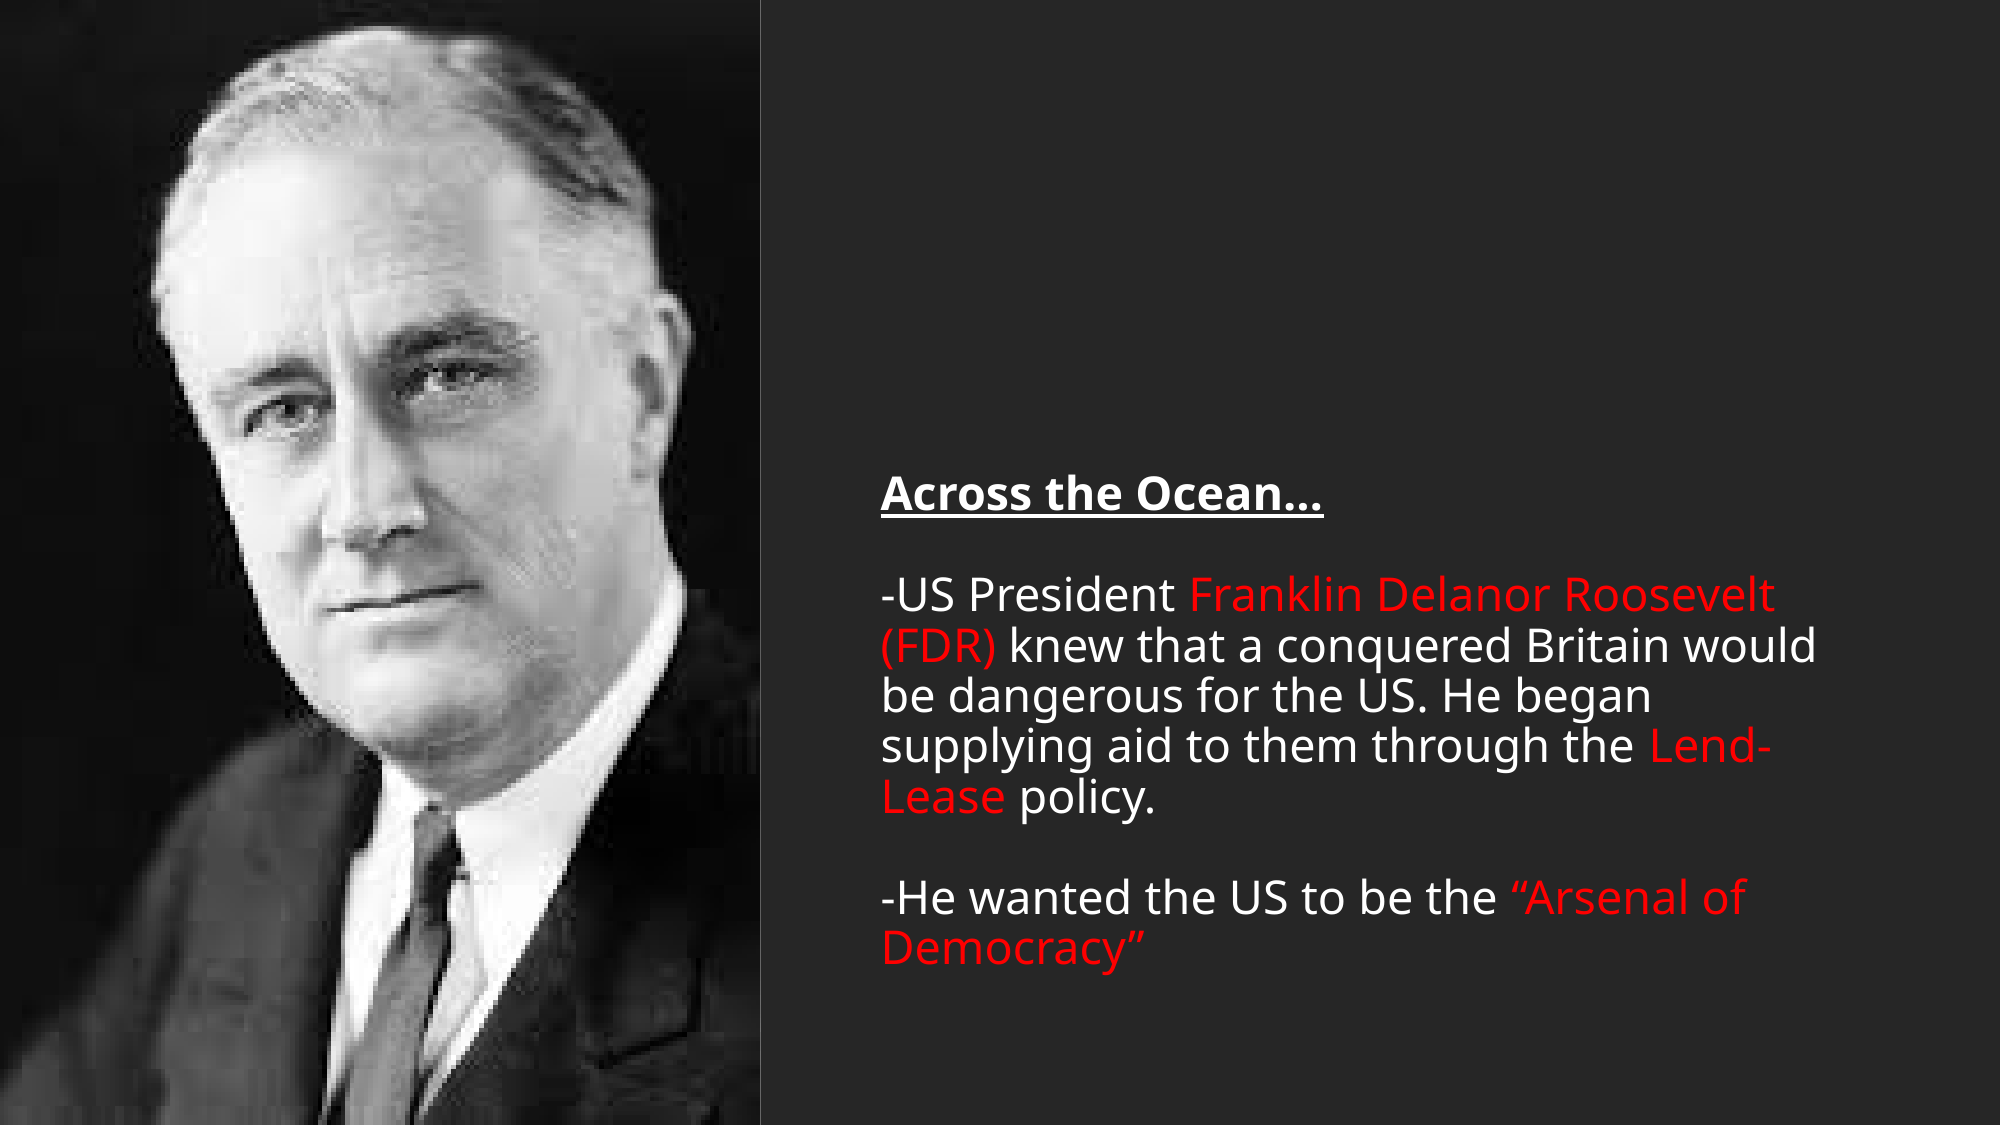

# Across the Ocean… -US President Franklin Delanor Roosevelt (FDR) knew that a conquered Britain would be dangerous for the US. He began supplying aid to them through the Lend-Lease policy. -He wanted the US to be the “Arsenal of Democracy”